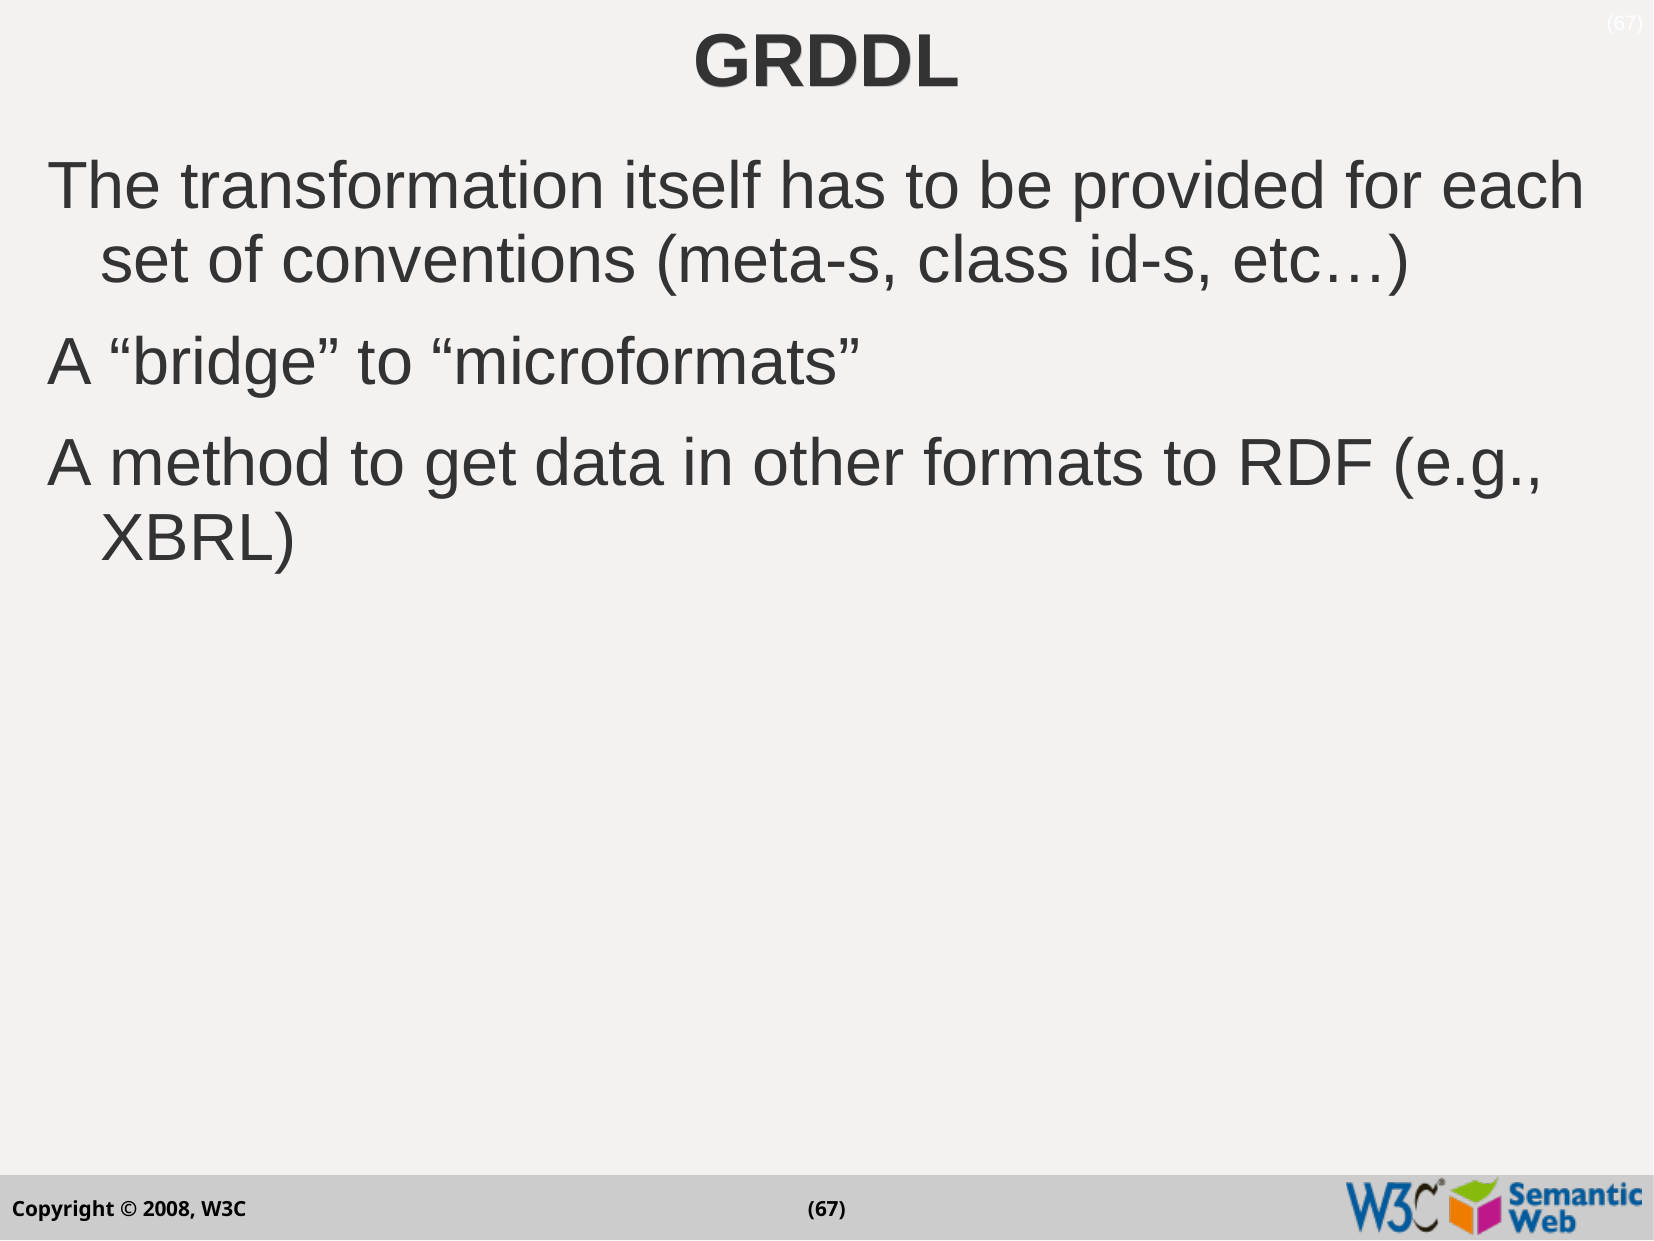

# GRDDL
The transformation itself has to be provided for each set of conventions (meta-s, class id-s, etc…)
A “bridge” to “microformats”
A method to get data in other formats to RDF (e.g., XBRL)